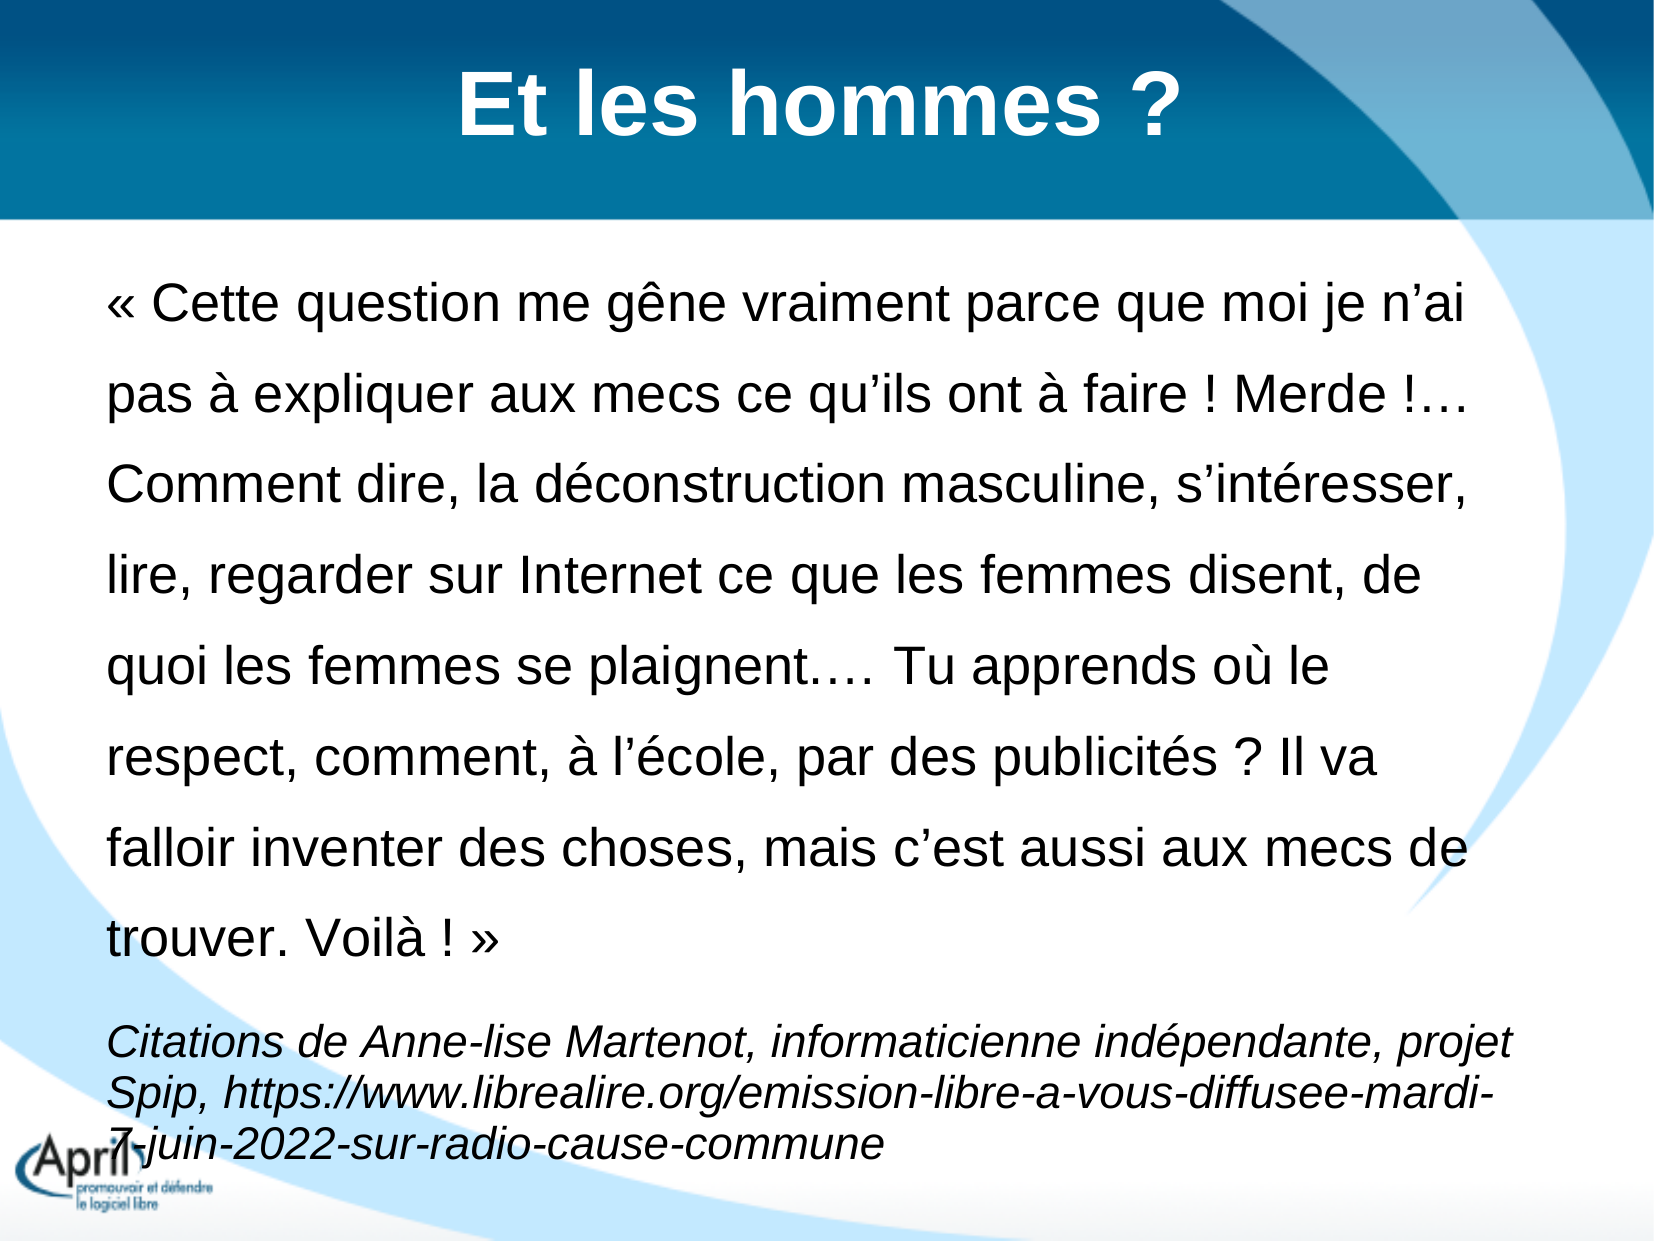

# Et les hommes ?
« Cette question me gêne vraiment parce que moi je n’ai pas à expliquer aux mecs ce qu’ils ont à faire ! Merde !… Comment dire, la déconstruction masculine, s’intéresser, lire, regarder sur Internet ce que les femmes disent, de quoi les femmes se plaignent.… Tu apprends où le respect, comment, à l’école, par des publicités ? Il va falloir inventer des choses, mais c’est aussi aux mecs de trouver. Voilà ! »
Citations de Anne-lise Martenot, informaticienne indépendante, projet Spip, https://www.librealire.org/emission-libre-a-vous-diffusee-mardi-7-juin-2022-sur-radio-cause-commune